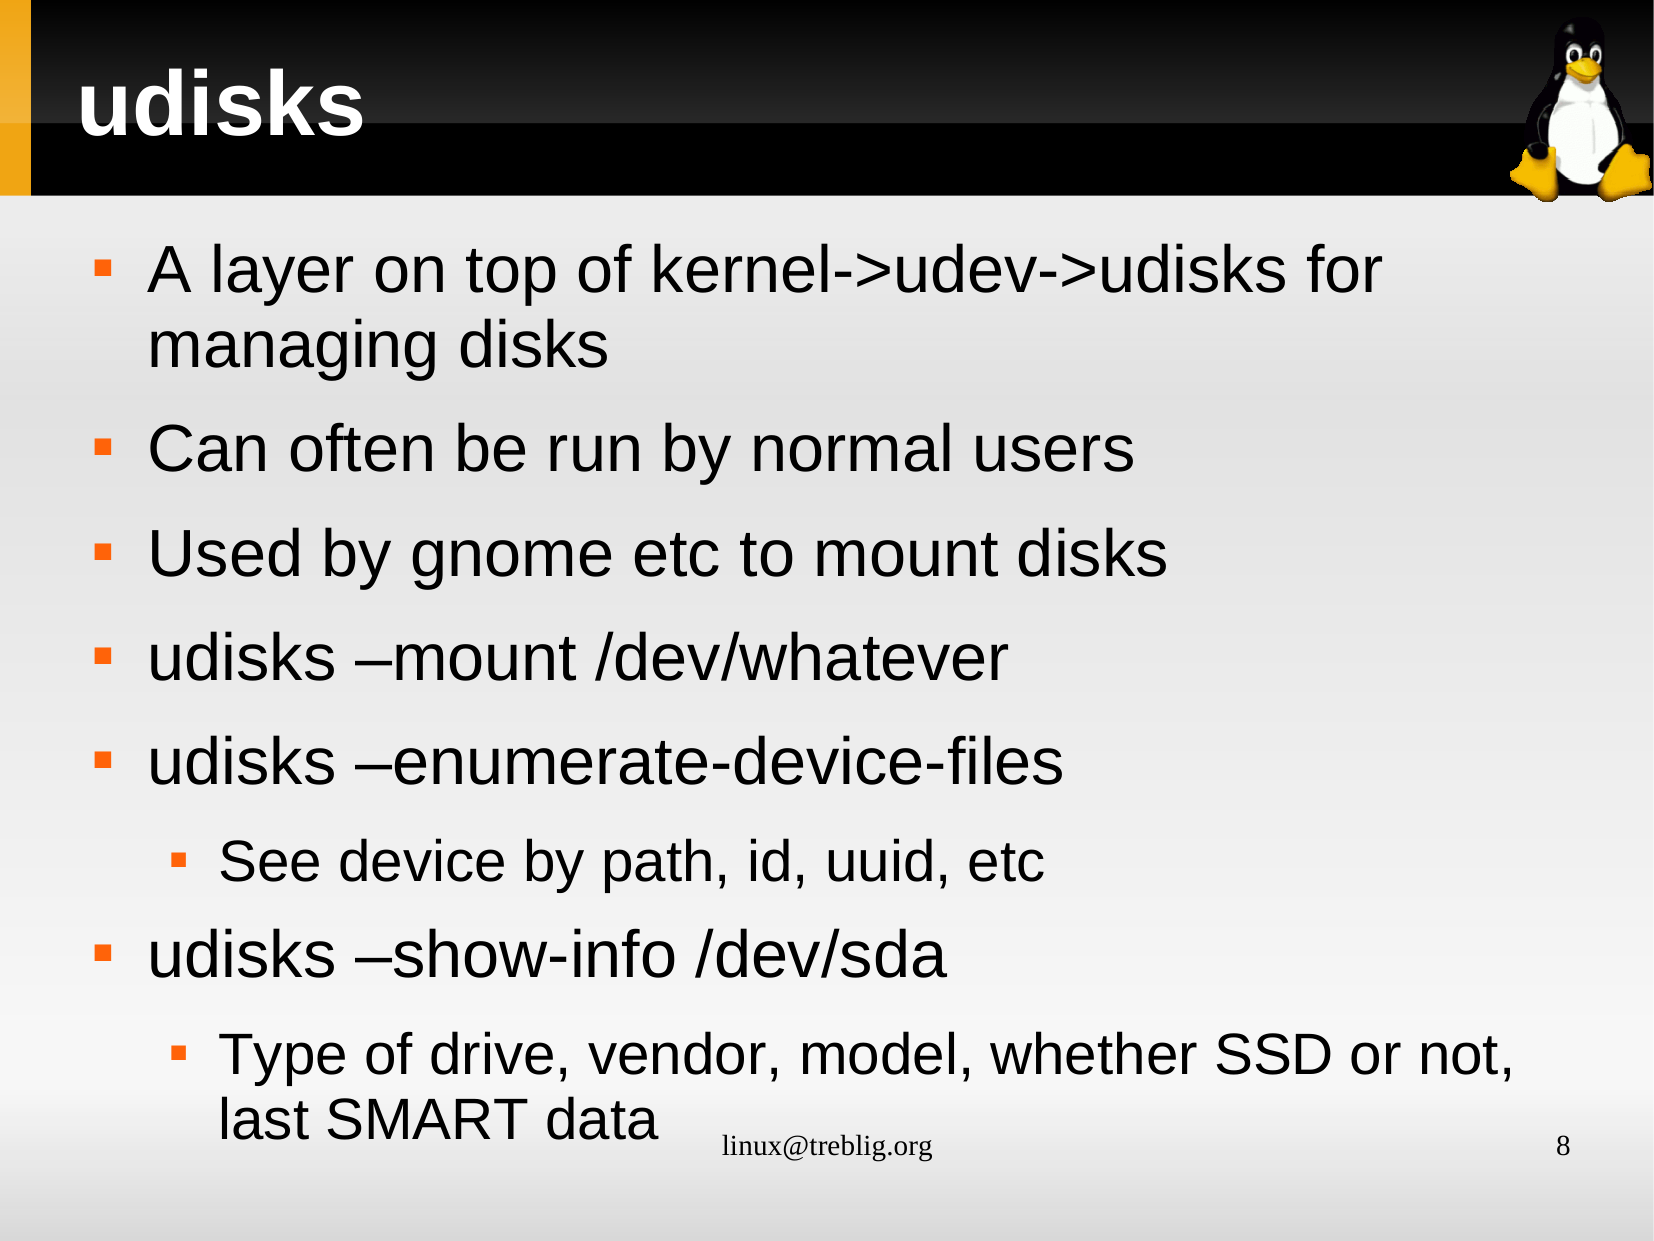

# udisks
A layer on top of kernel->udev->udisks for managing disks
Can often be run by normal users
Used by gnome etc to mount disks
udisks –mount /dev/whatever
udisks –enumerate-device-files
See device by path, id, uuid, etc
udisks –show-info /dev/sda
Type of drive, vendor, model, whether SSD or not, last SMART data
linux@treblig.org
8